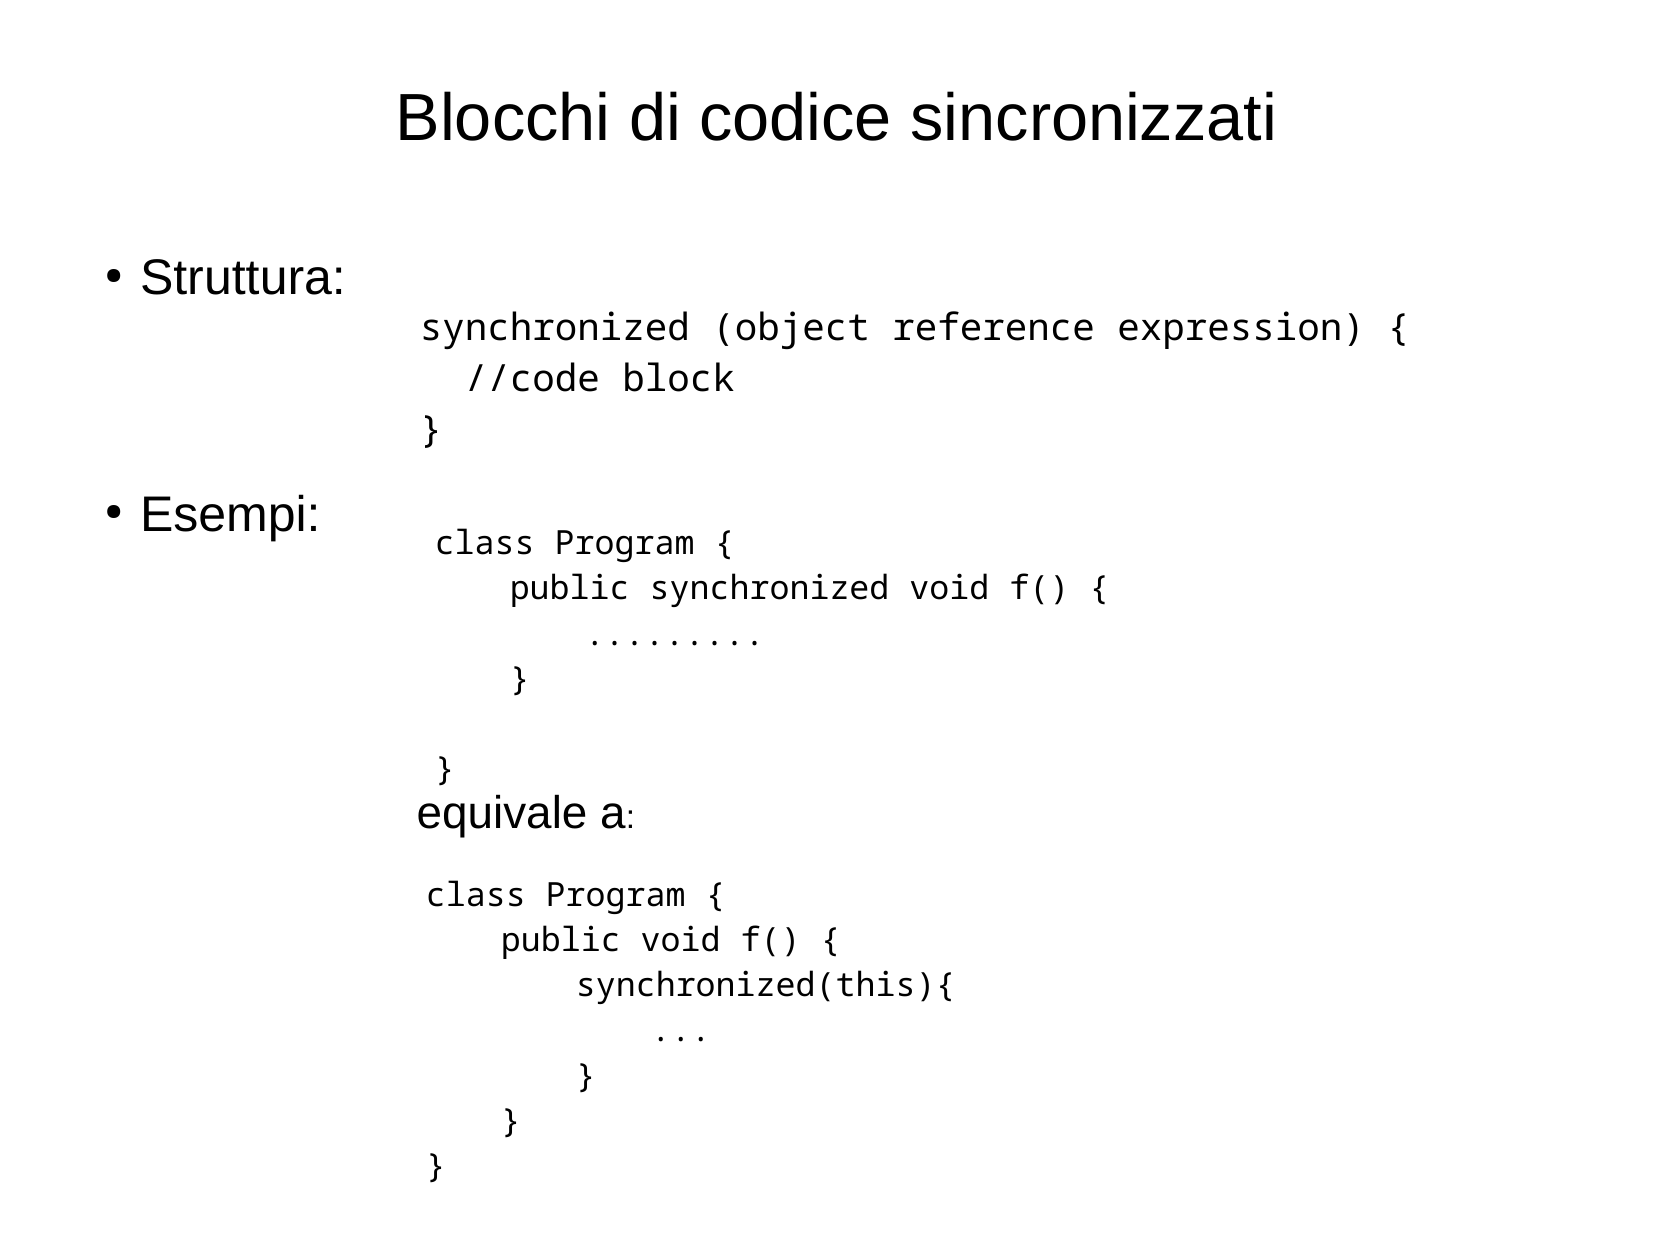

# Blocchi di codice sincronizzati
Struttura:
synchronized (object reference expression) {
 //code block
}
Esempi:
class Program {
	public synchronized void f() {
		.........
	}
}
equivale a:
class Program {
	public void f() {
		synchronized(this){
			...
		}
	}
}